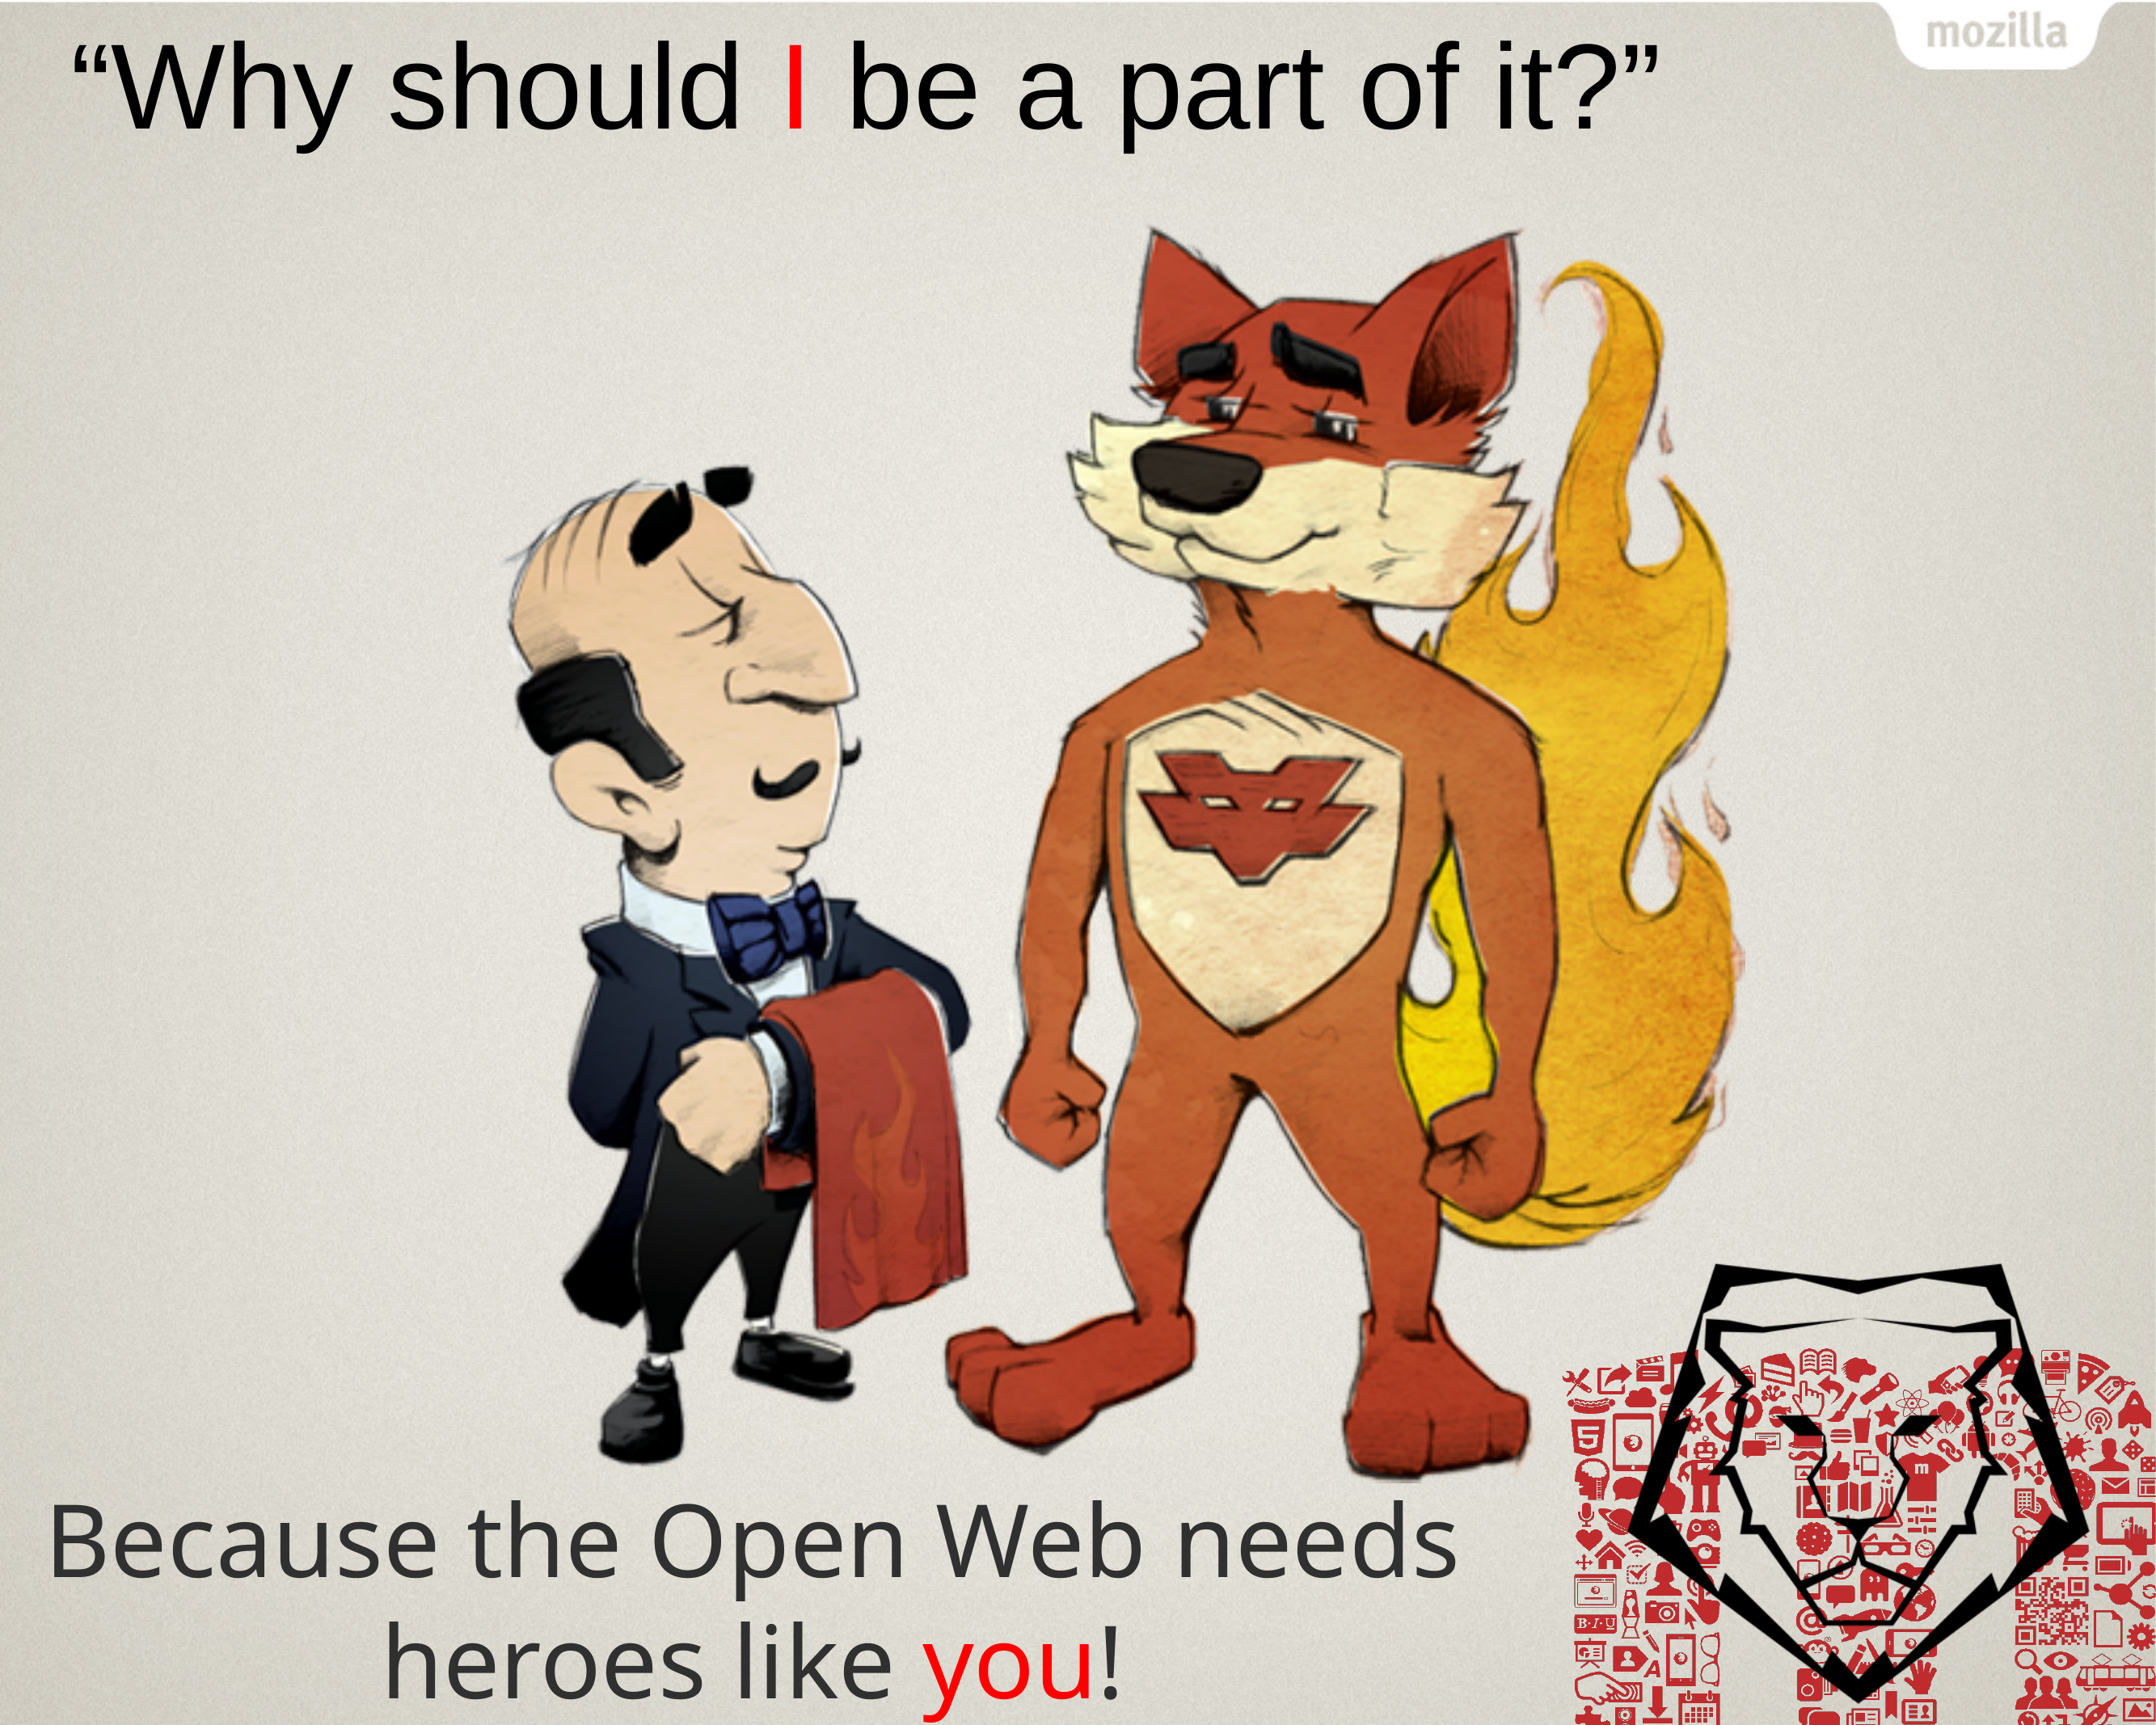

# “Why should I be a part of it?”
Because the Open Web needs heroes like you!